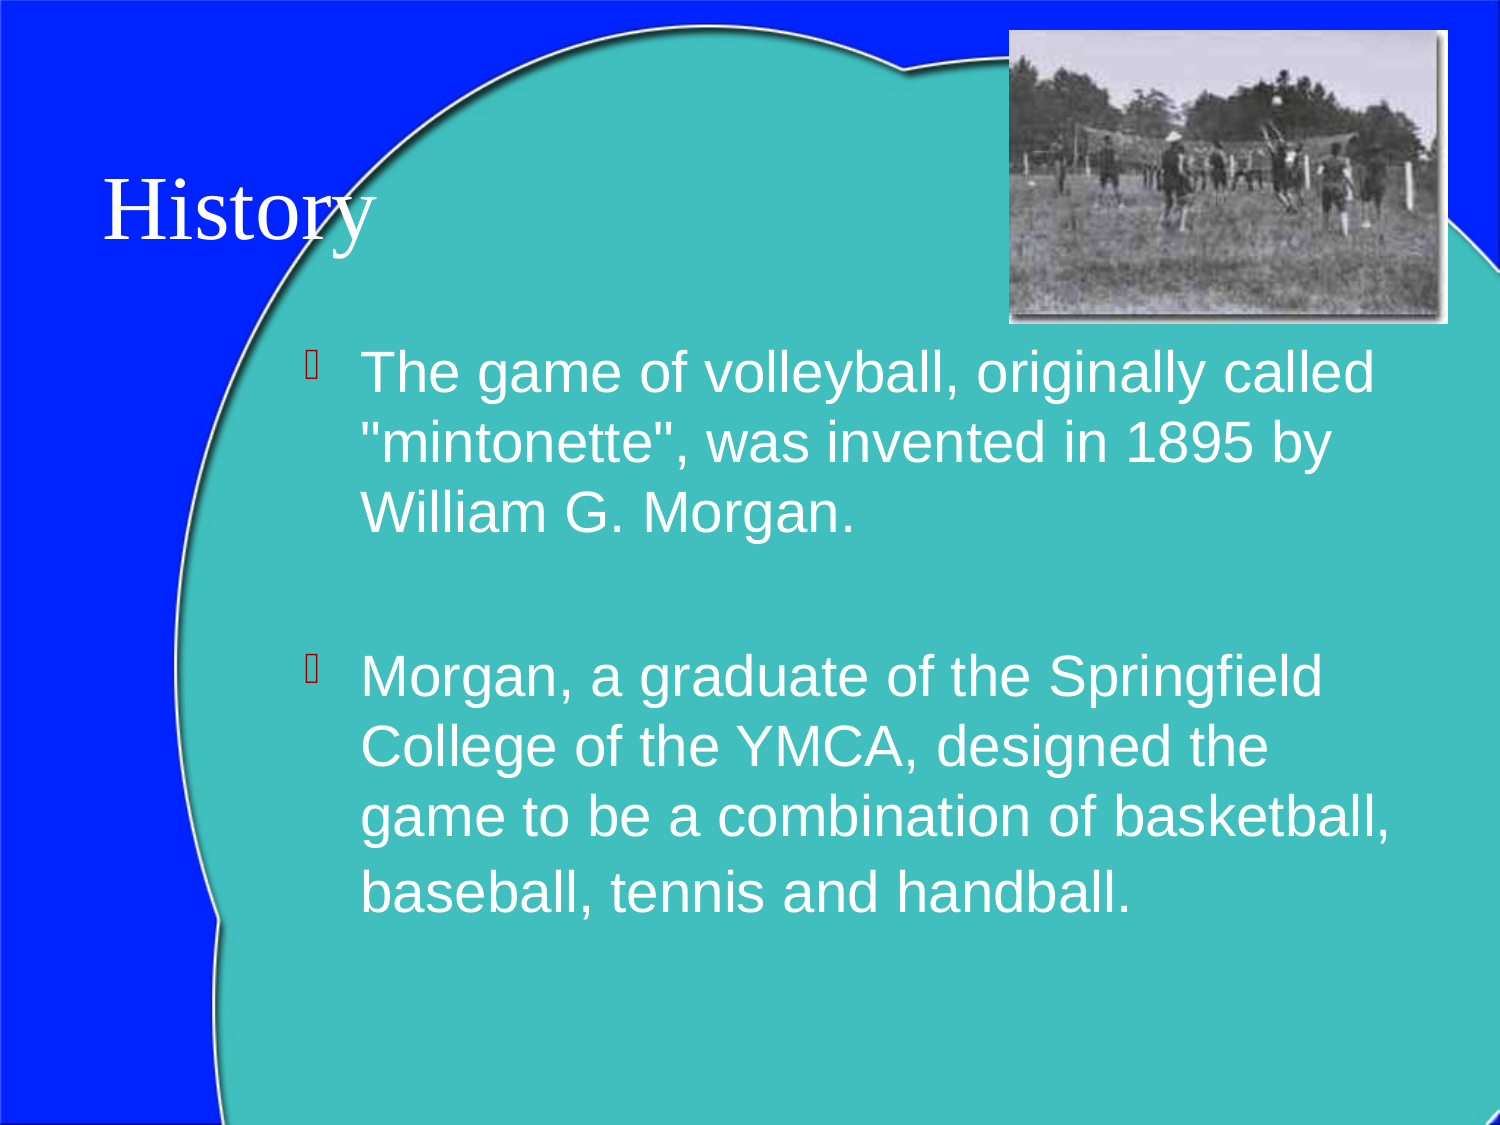

# History
The game of volleyball, originally called "mintonette", was invented in 1895 by William G. Morgan.
Morgan, a graduate of the Springfield College of the YMCA, designed the game to be a combination of basketball, baseball, tennis and handball.